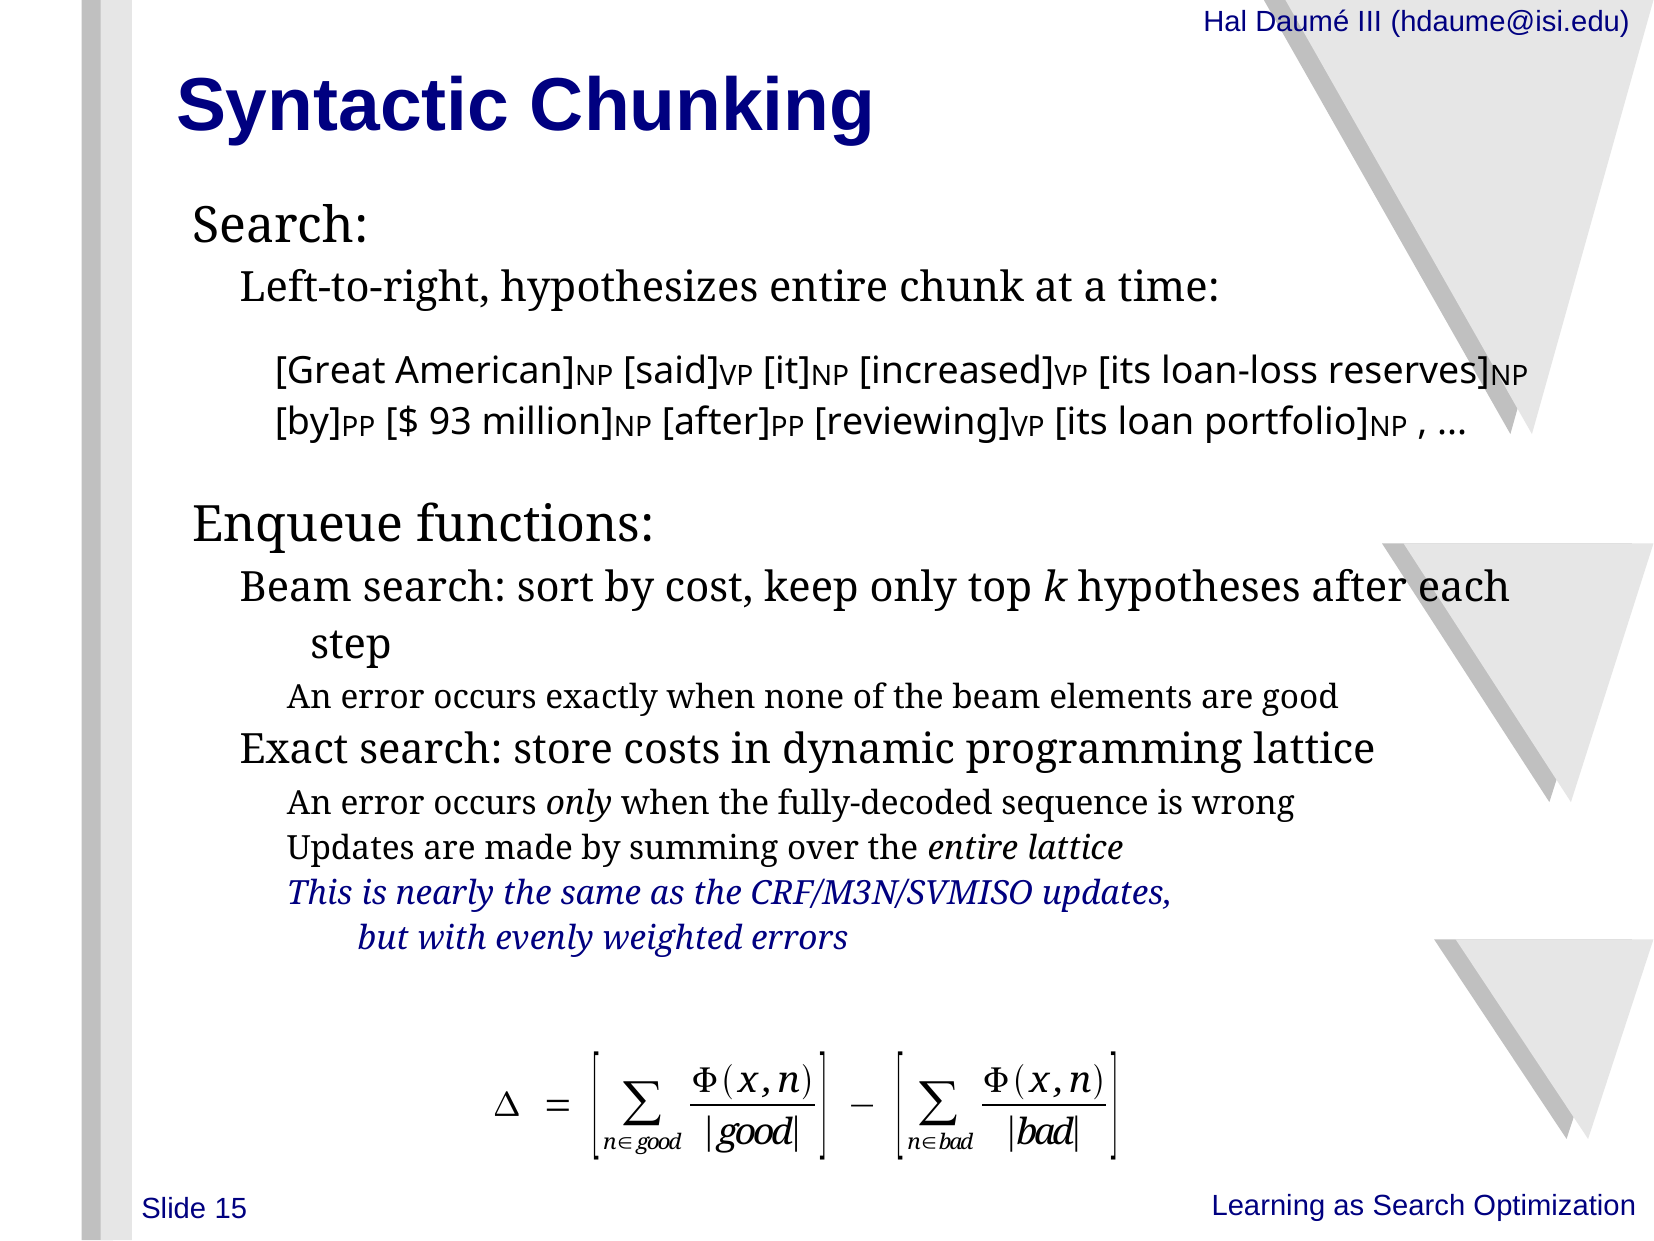

# Syntactic Chunking
Search:
Left-to-right, hypothesizes entire chunk at a time:
Enqueue functions:
Beam search: sort by cost, keep only top k hypotheses after each step
An error occurs exactly when none of the beam elements are good
Exact search: store costs in dynamic programming lattice
An error occurs only when the fully-decoded sequence is wrong
Updates are made by summing over the entire lattice
This is nearly the same as the CRF/M3N/SVMISO updates,
but with evenly weighted errors
[Great American]NP [said]VP [it]NP [increased]VP [its loan-loss reserves]NP [by]PP [$ 93 million]NP [after]PP [reviewing]VP [its loan portfolio]NP , ...